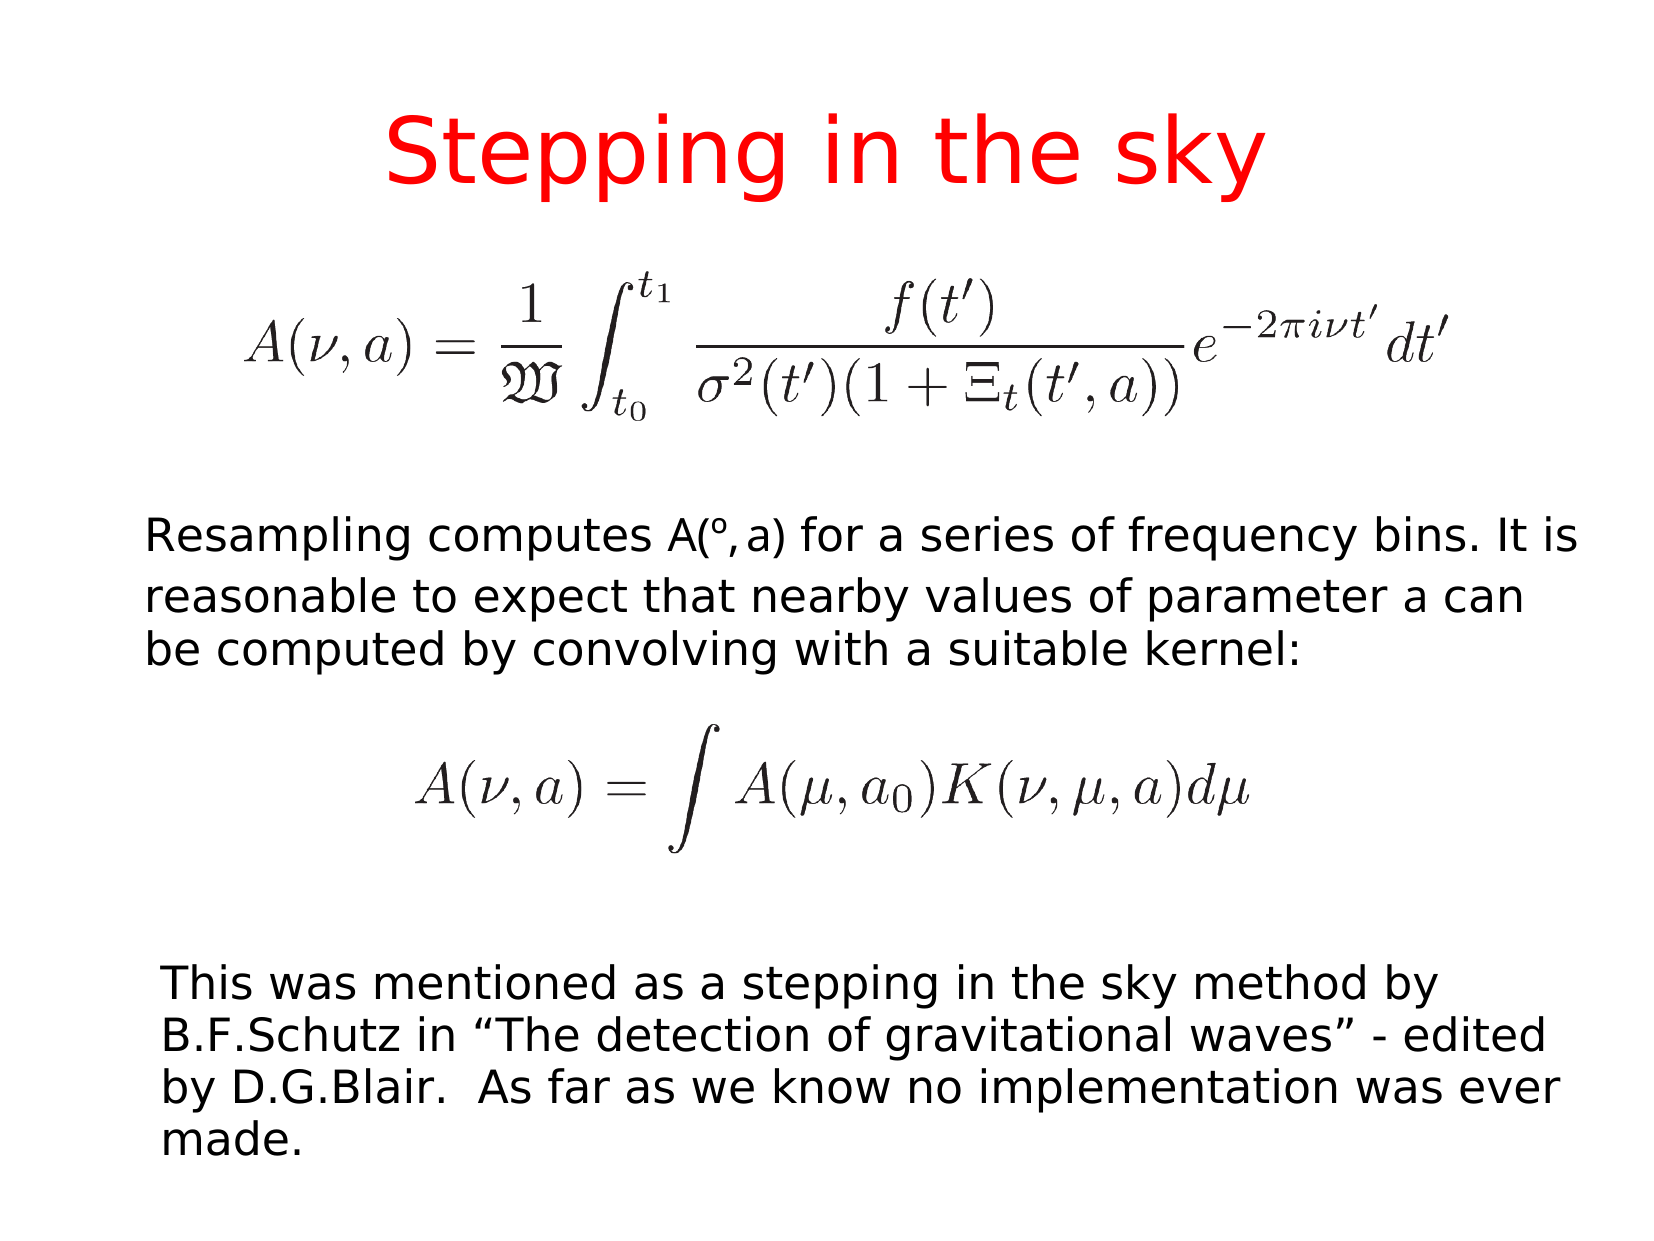

# Stepping in the sky
Resampling computes A(º, a) for a series of frequency bins. It is reasonable to expect that nearby values of parameter a can be computed by convolving with a suitable kernel:
This was mentioned as a stepping in the sky method by
B.F.Schutz in “The detection of gravitational waves” - edited by D.G.Blair. As far as we know no implementation was ever made.